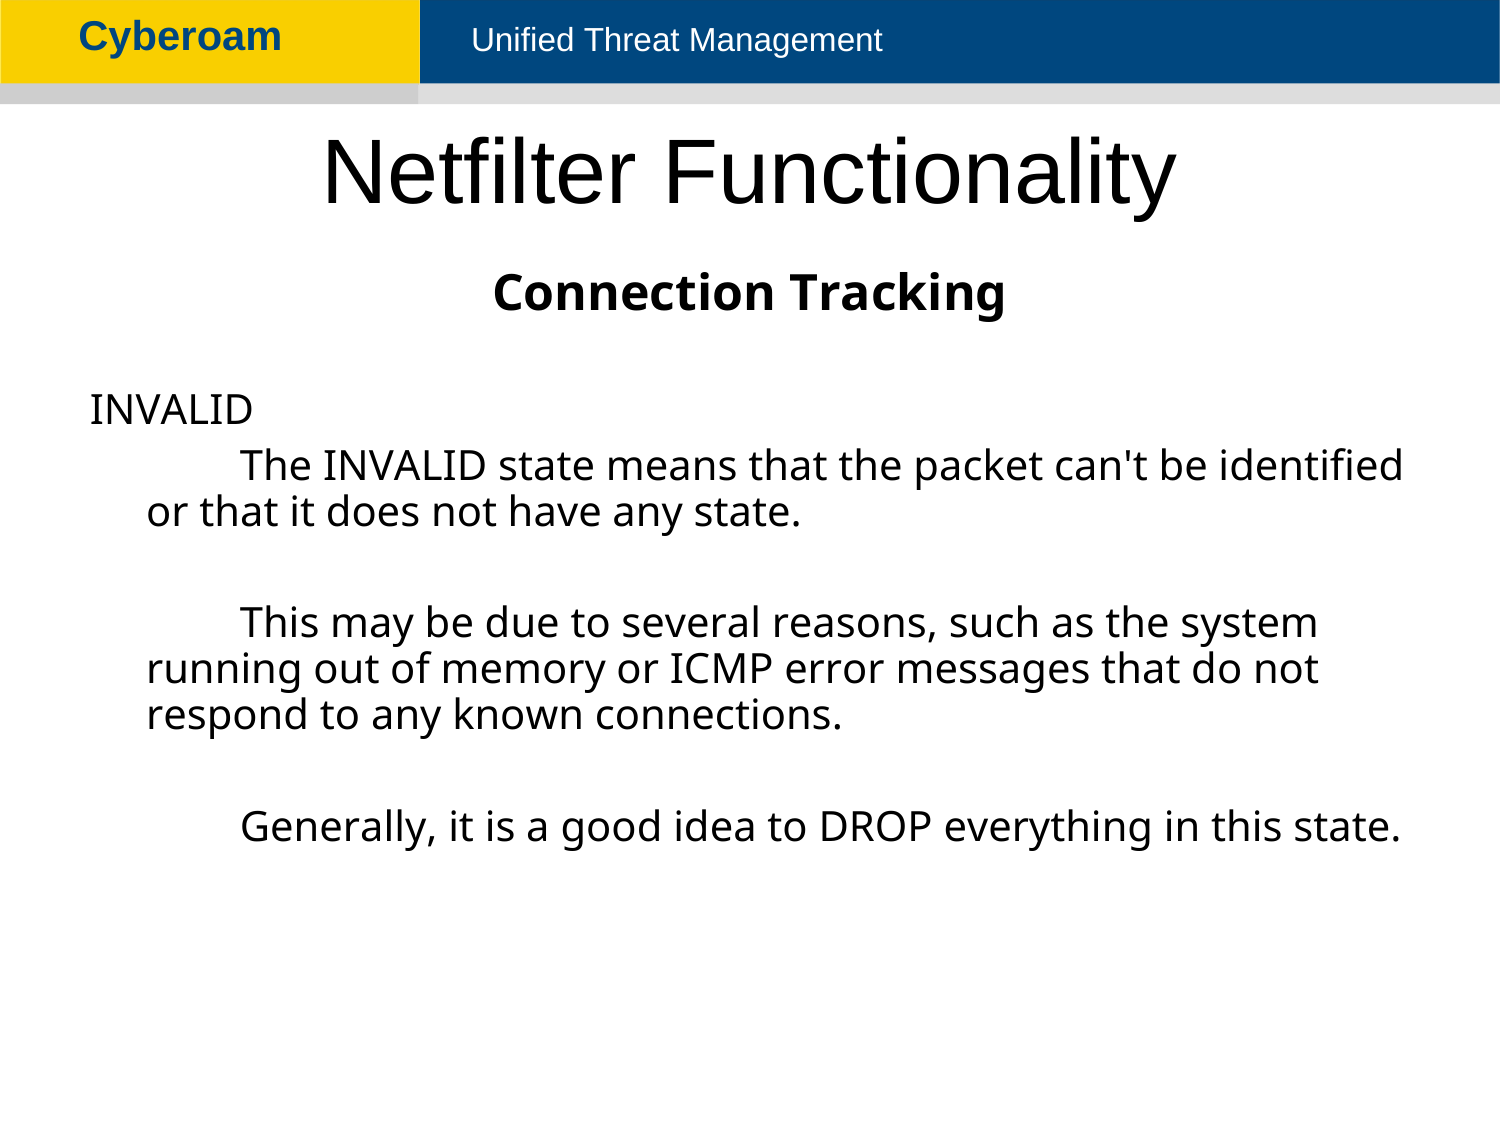

# Netfilter Functionality
Connection Tracking
INVALID
		The INVALID state means that the packet can't be identified or that it does not have any state.
		This may be due to several reasons, such as the system running out of memory or ICMP error messages that do not respond to any known connections.
		Generally, it is a good idea to DROP everything in this state.